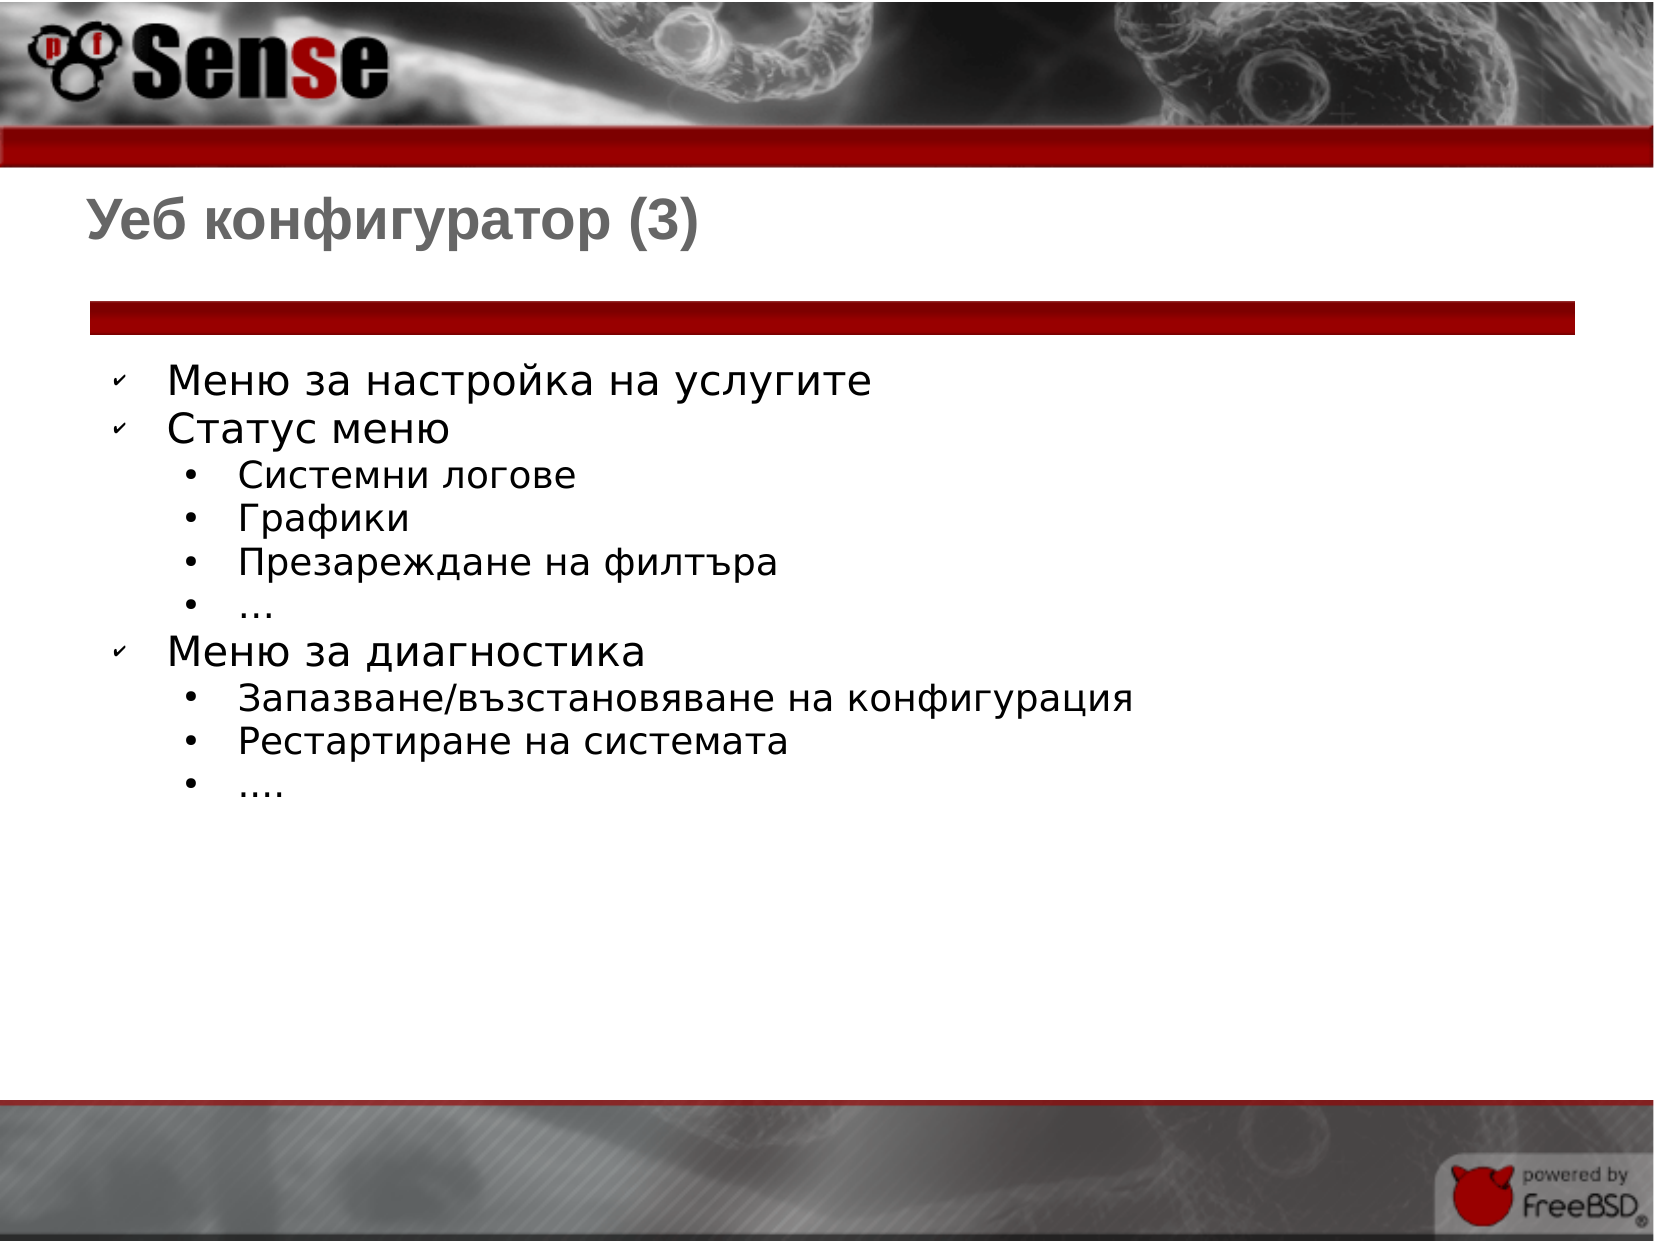

# Уеб конфигуратор (3)
Меню за настройка на услугите
Статус меню
Системни логове
Графики
Презареждане на филтъра
…
Меню за диагностика
Запазване/възстановяване на конфигурация
Рестартиране на системата
....